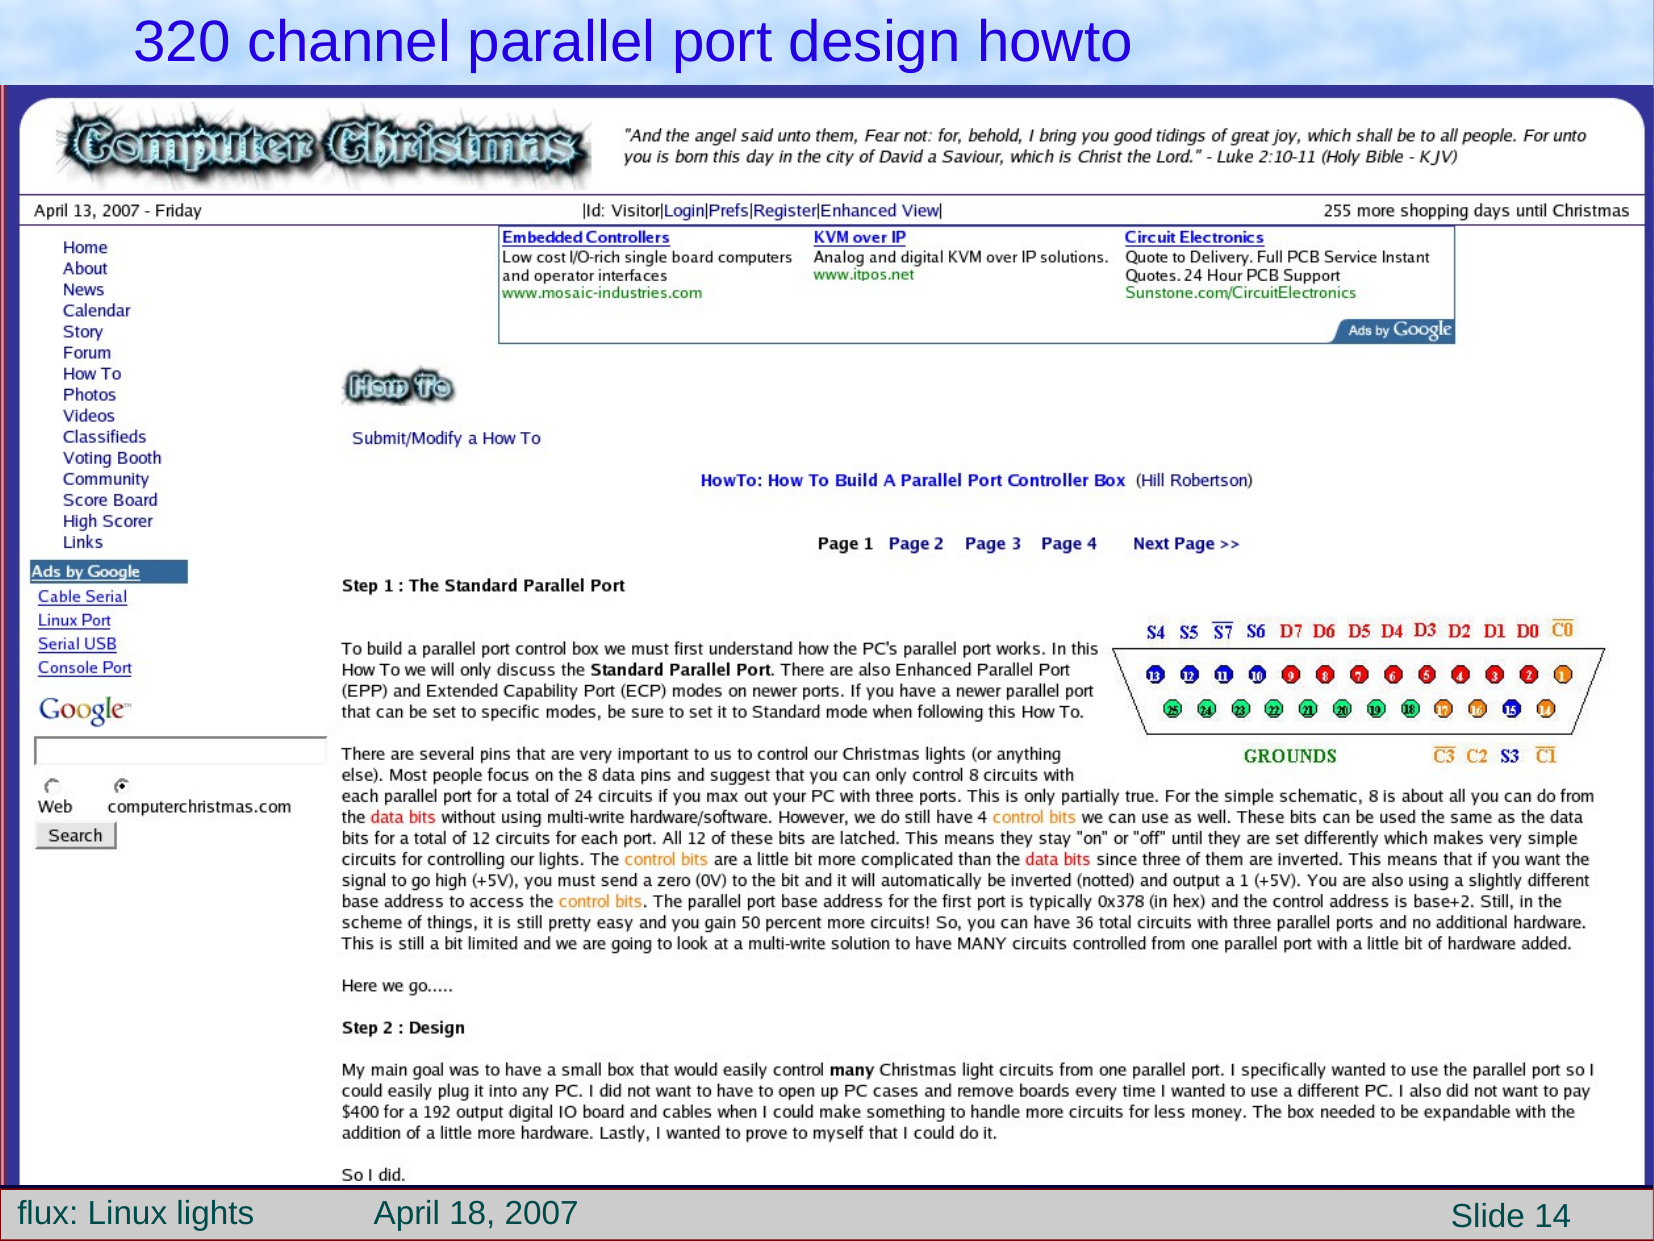

320 channel parallel port design howto
flux: Linux lights	April 18, 2007
Slide